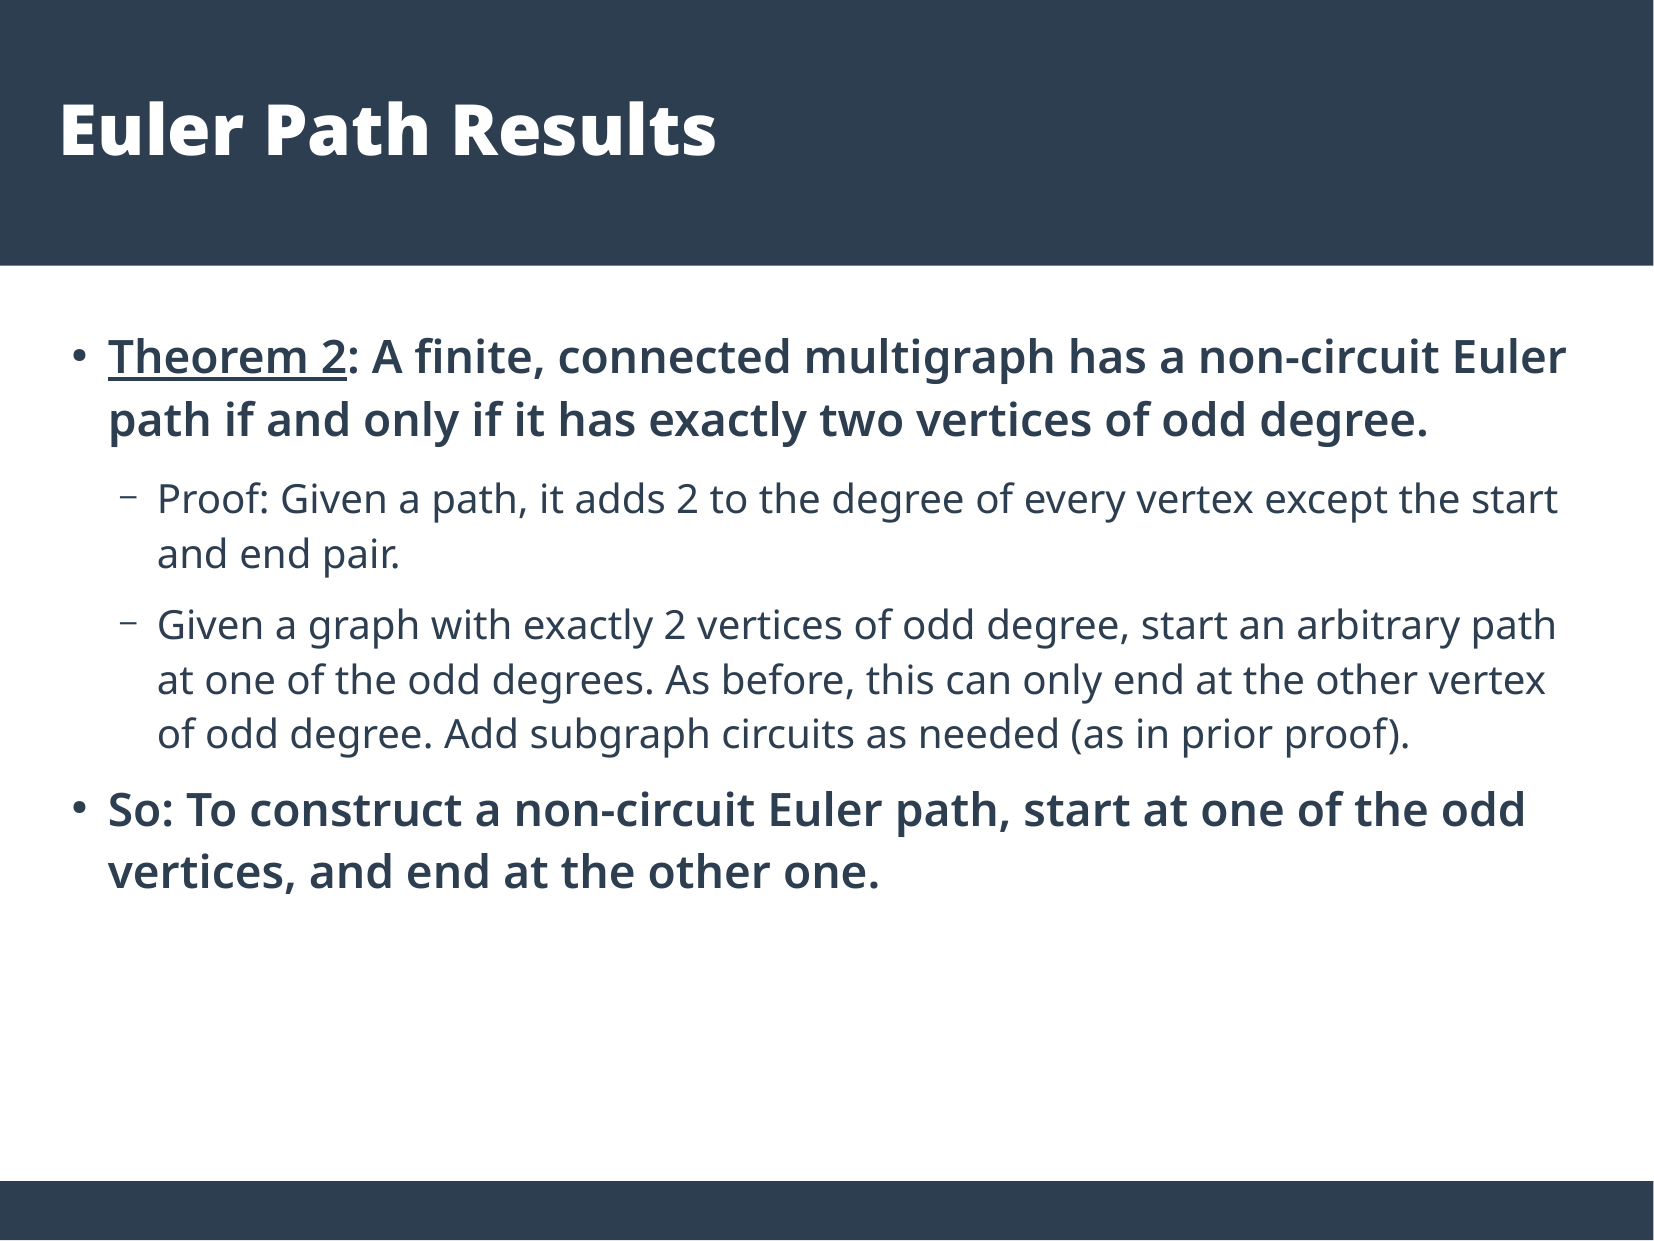

# Euler Path Results
Theorem 2: A finite, connected multigraph has a non-circuit Euler path if and only if it has exactly two vertices of odd degree.
Proof: Given a path, it adds 2 to the degree of every vertex except the start and end pair.
Given a graph with exactly 2 vertices of odd degree, start an arbitrary path at one of the odd degrees. As before, this can only end at the other vertex of odd degree. Add subgraph circuits as needed (as in prior proof).
So: To construct a non-circuit Euler path, start at one of the odd vertices, and end at the other one.